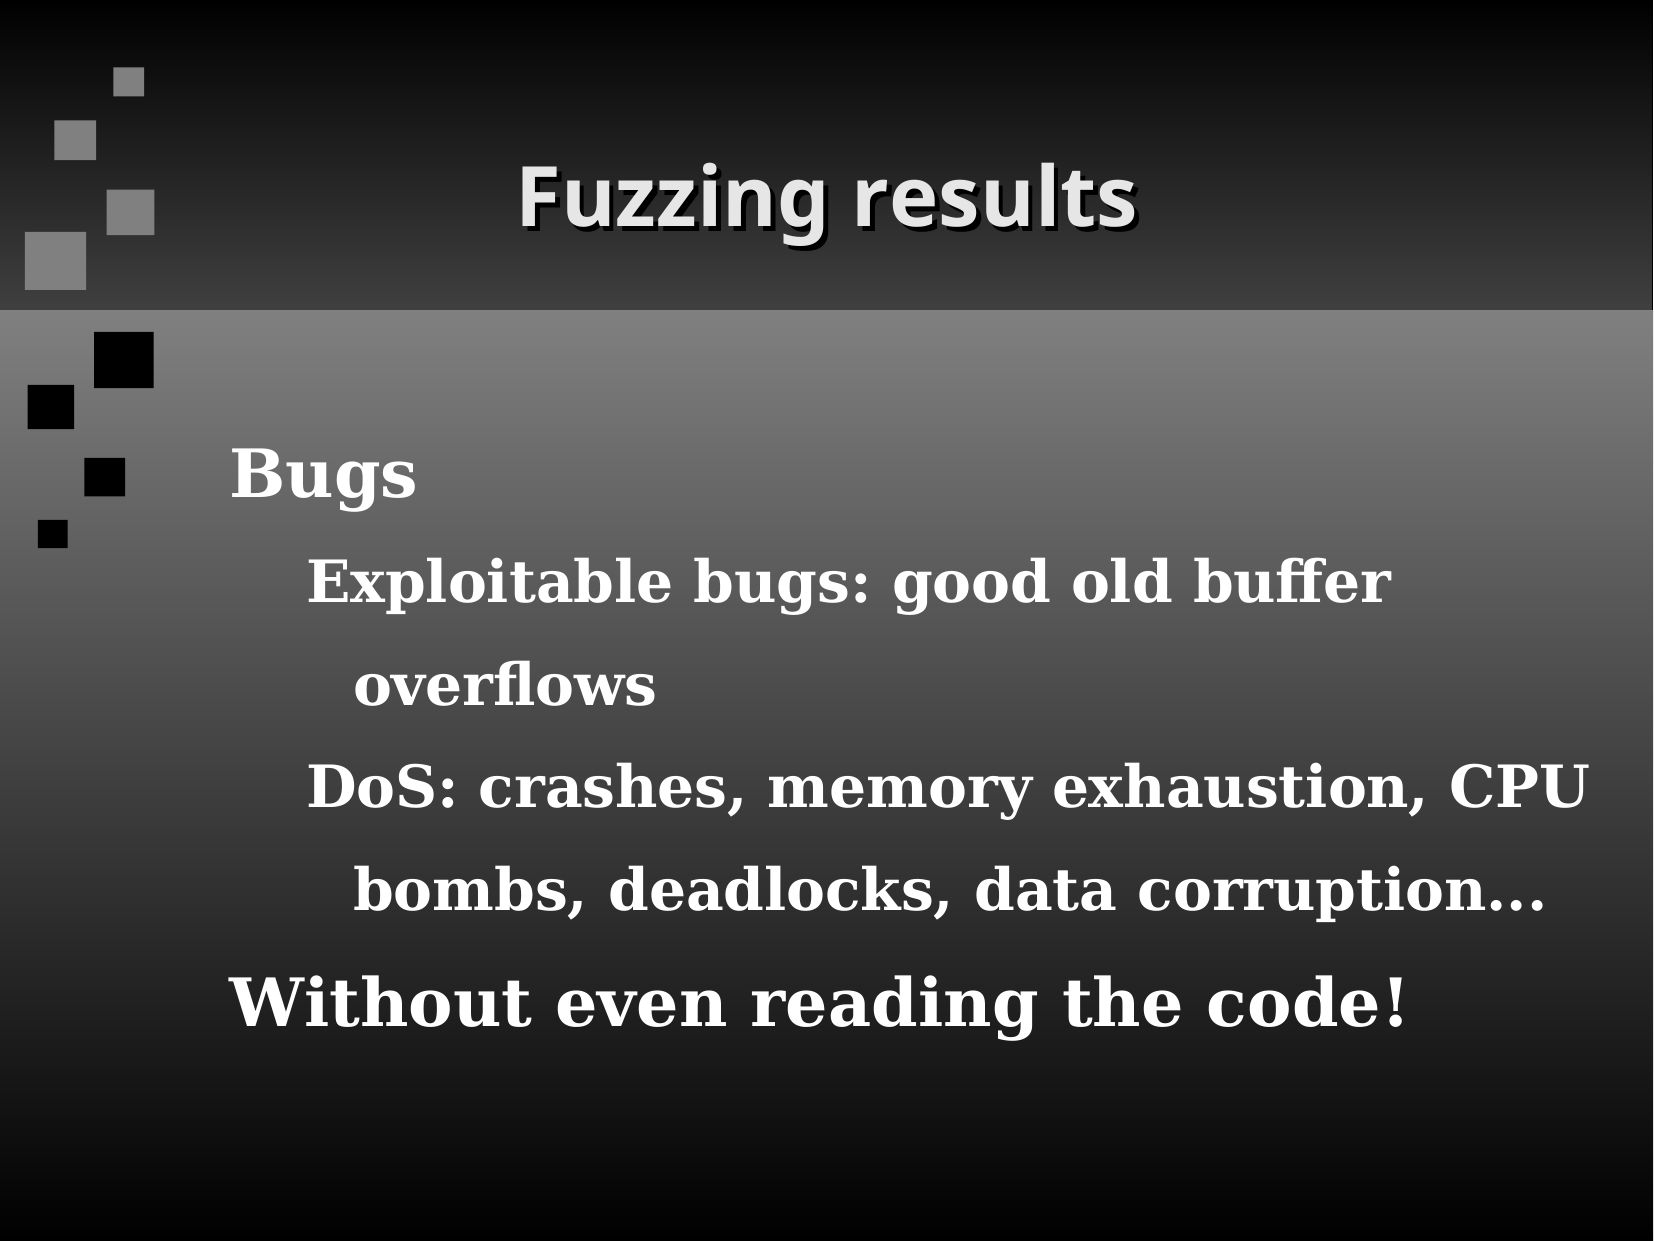

# Fuzzing results
Bugs
Exploitable bugs: good old buffer overflows
DoS: crashes, memory exhaustion, CPU bombs, deadlocks, data corruption...
Without even reading the code!